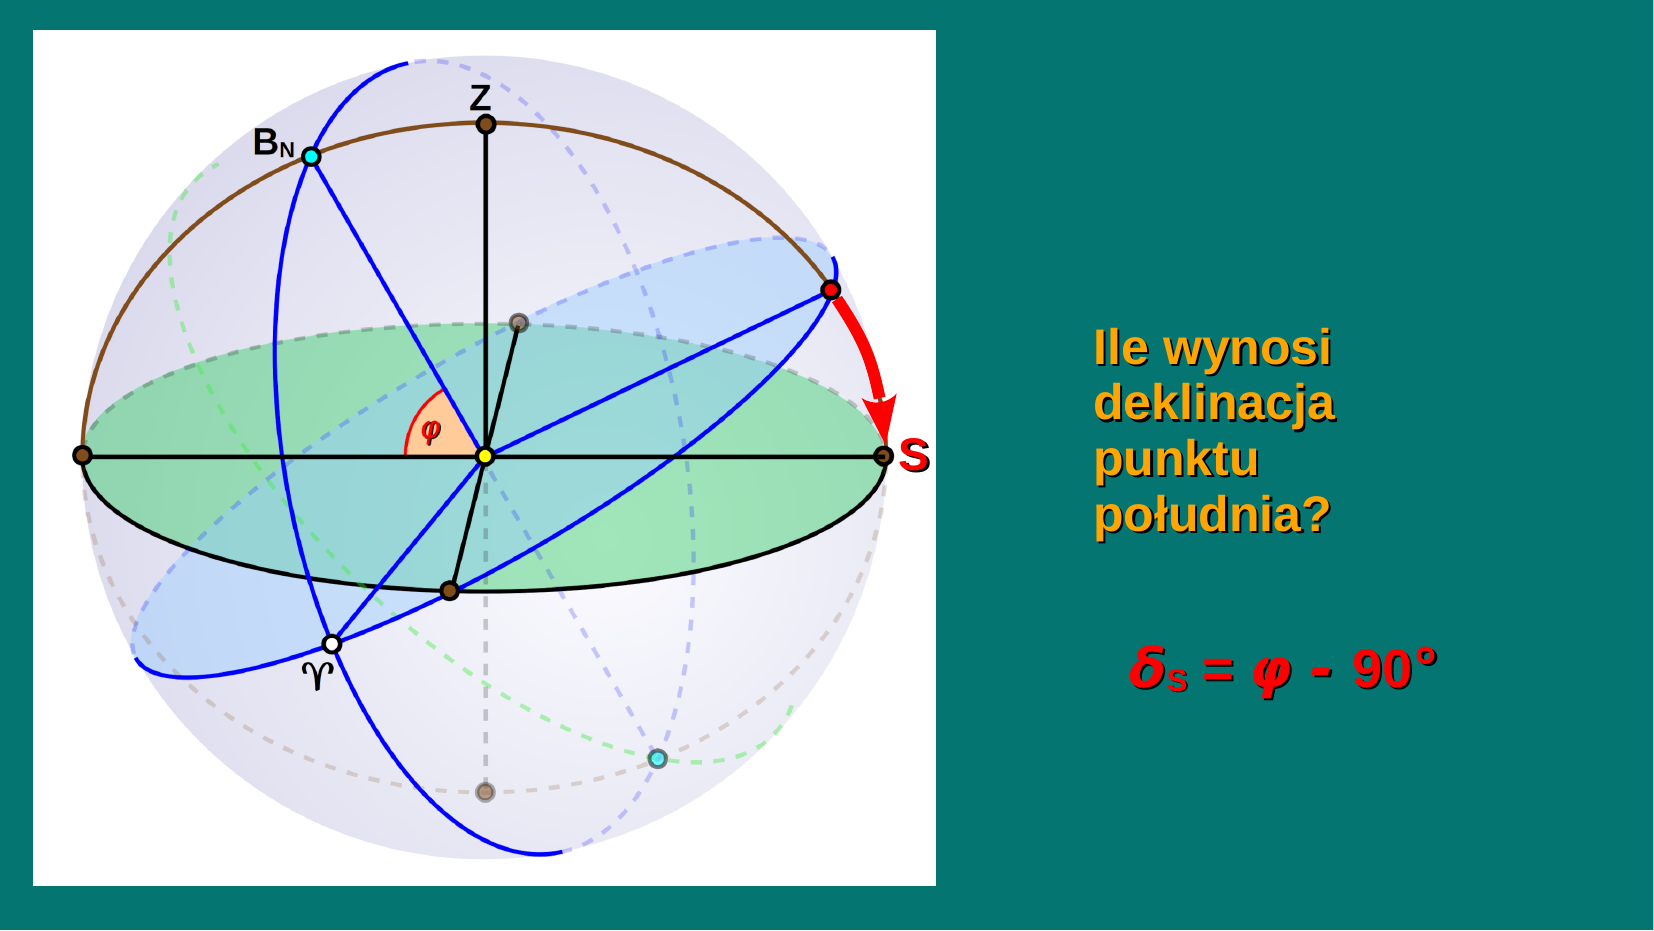

Ile wynosi deklinacja punktu południa?
S
δS = φ - 90°